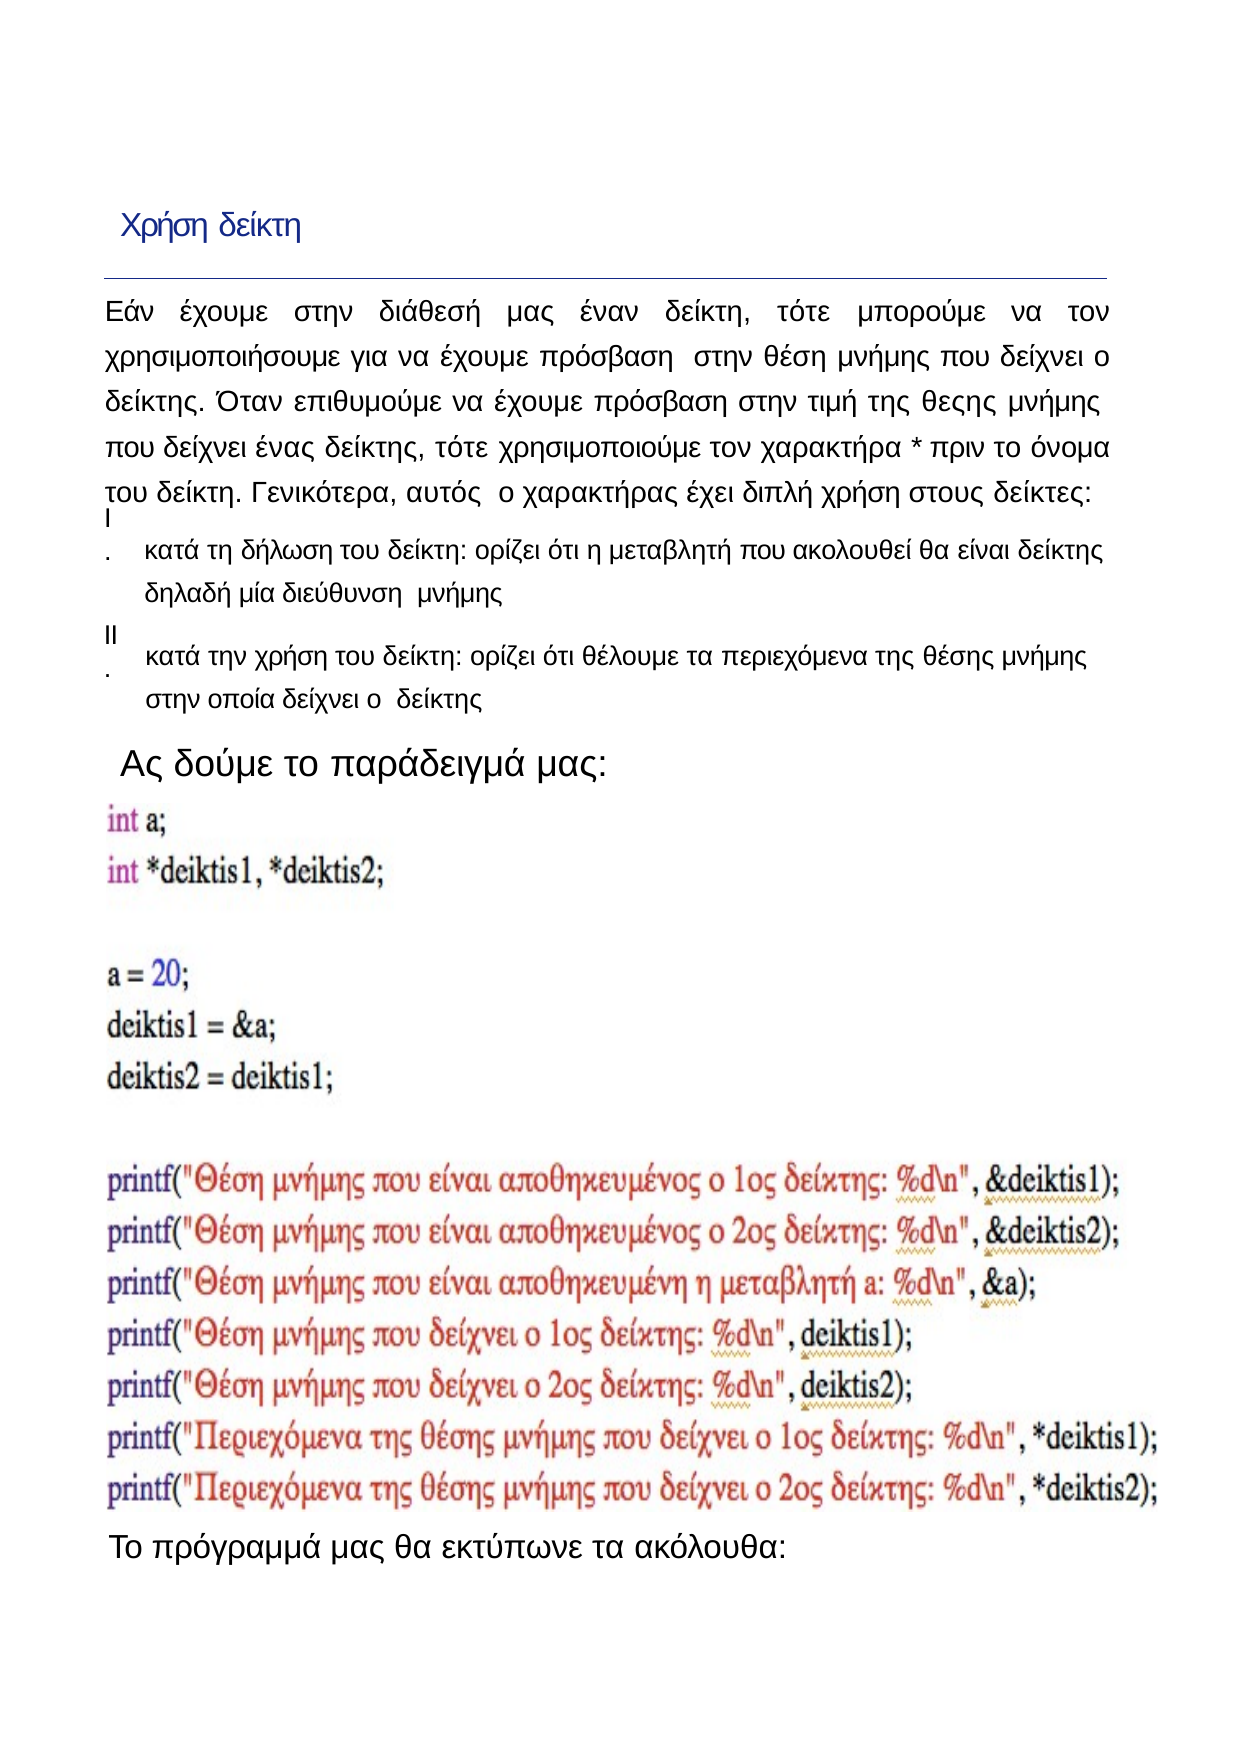

Χρήση δείκτη
Εάν έχουμε στην διάθεσή μας έναν δείκτη, τότε μπορούμε να τον χρησιμοποιήσουμε για να έχουμε πρόσβαση στην θέση μνήμης που δείχνει ο δείκτης. Όταν επιθυμούμε να έχουμε πρόσβαση στην τιμή της θεςης μνήμης που δείχνει ένας δείκτης, τότε χρησιμοποιούμε τον χαρακτήρα * πριν το όνομα του δείκτη. Γενικότερα, αυτός ο χαρακτήρας έχει διπλή χρήση στους δείκτες:
I.
κατά τη δήλωση του δείκτη: ορίζει ότι η μεταβλητή που ακολουθεί θα είναι δείκτης δηλαδή μία διεύθυνση μνήμης
II.
κατά την χρήση του δείκτη: ορίζει ότι θέλουμε τα περιεχόμενα της θέσης μνήμης στην οποία δείχνει ο δείκτης
Ας δούμε το παράδειγμά μας:
Το πρόγραμμά μας θα εκτύπωνε τα ακόλουθα: